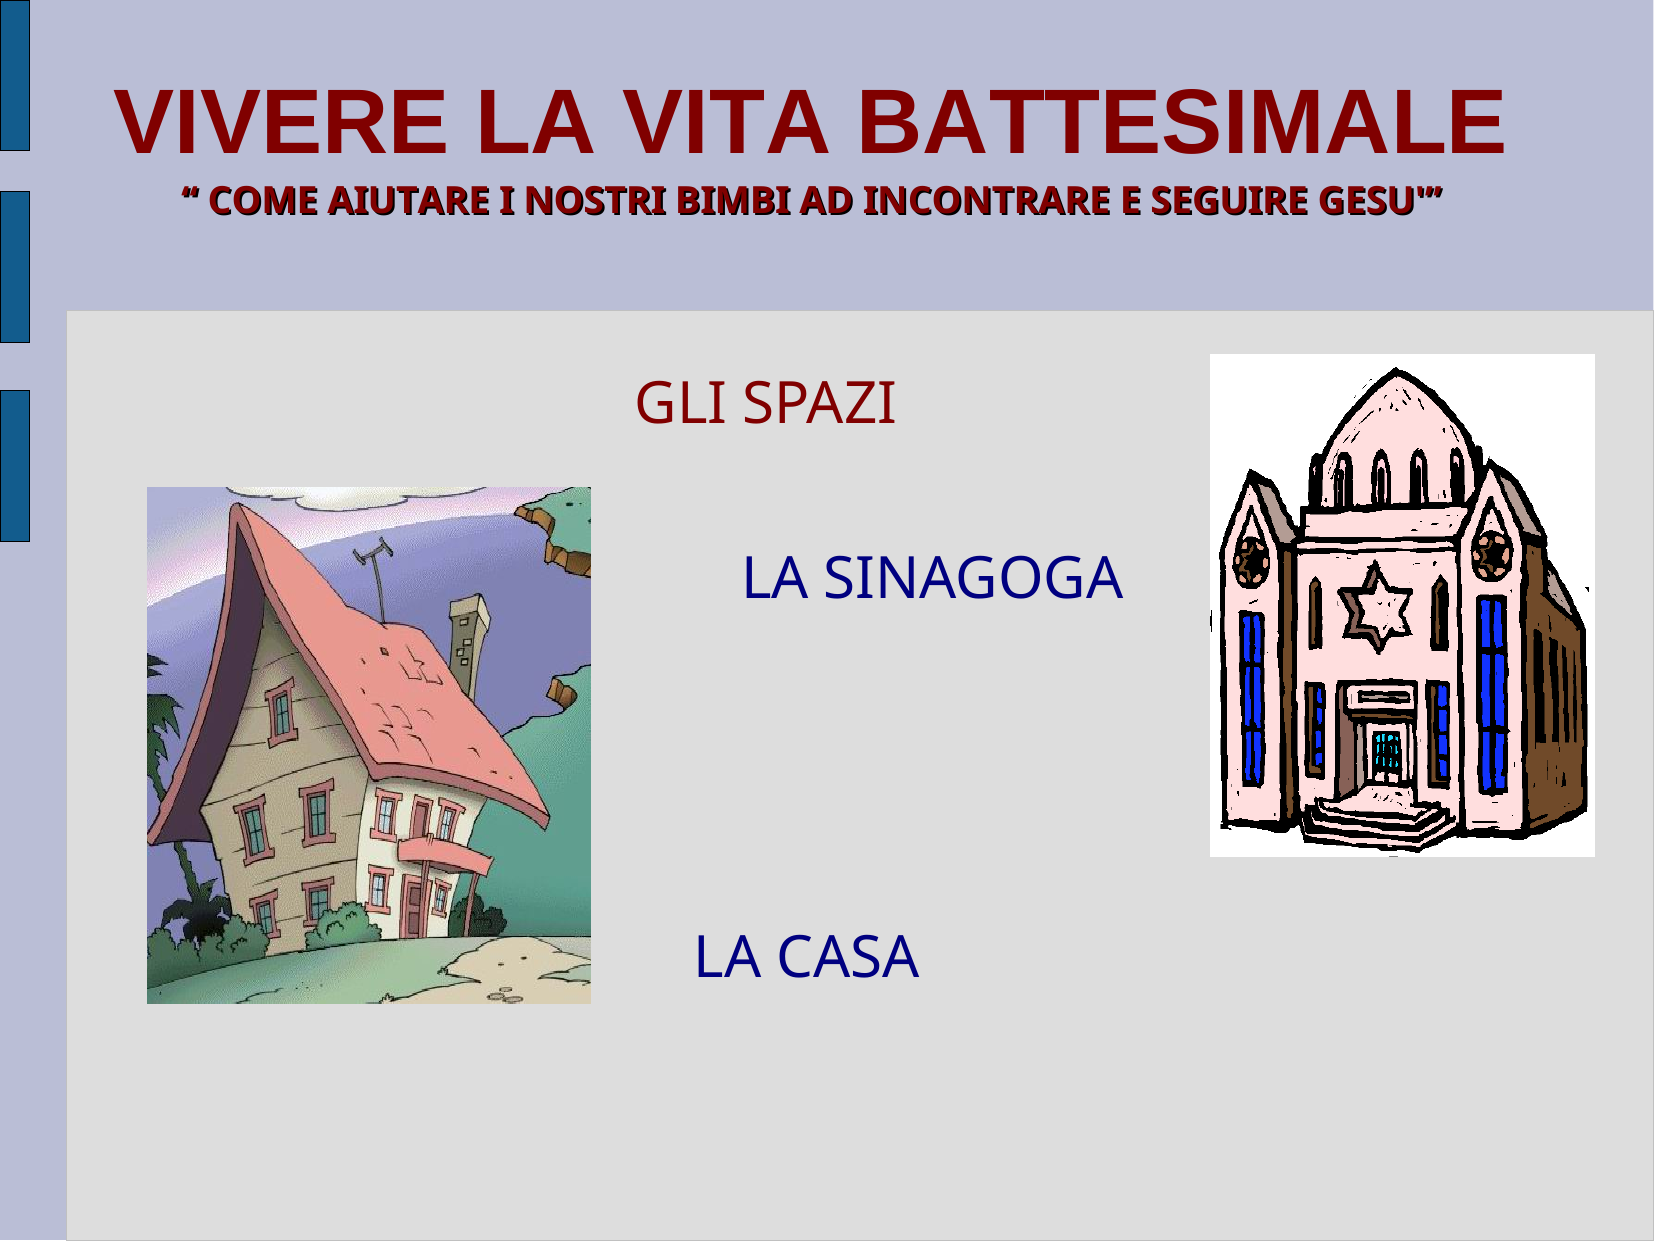

# VIVERE LA VITA BATTESIMALE “ COME AIUTARE I NOSTRI BIMBI AD INCONTRARE E SEGUIRE GESU'”
GLI SPAZI
LA SINAGOGA
LA CASA